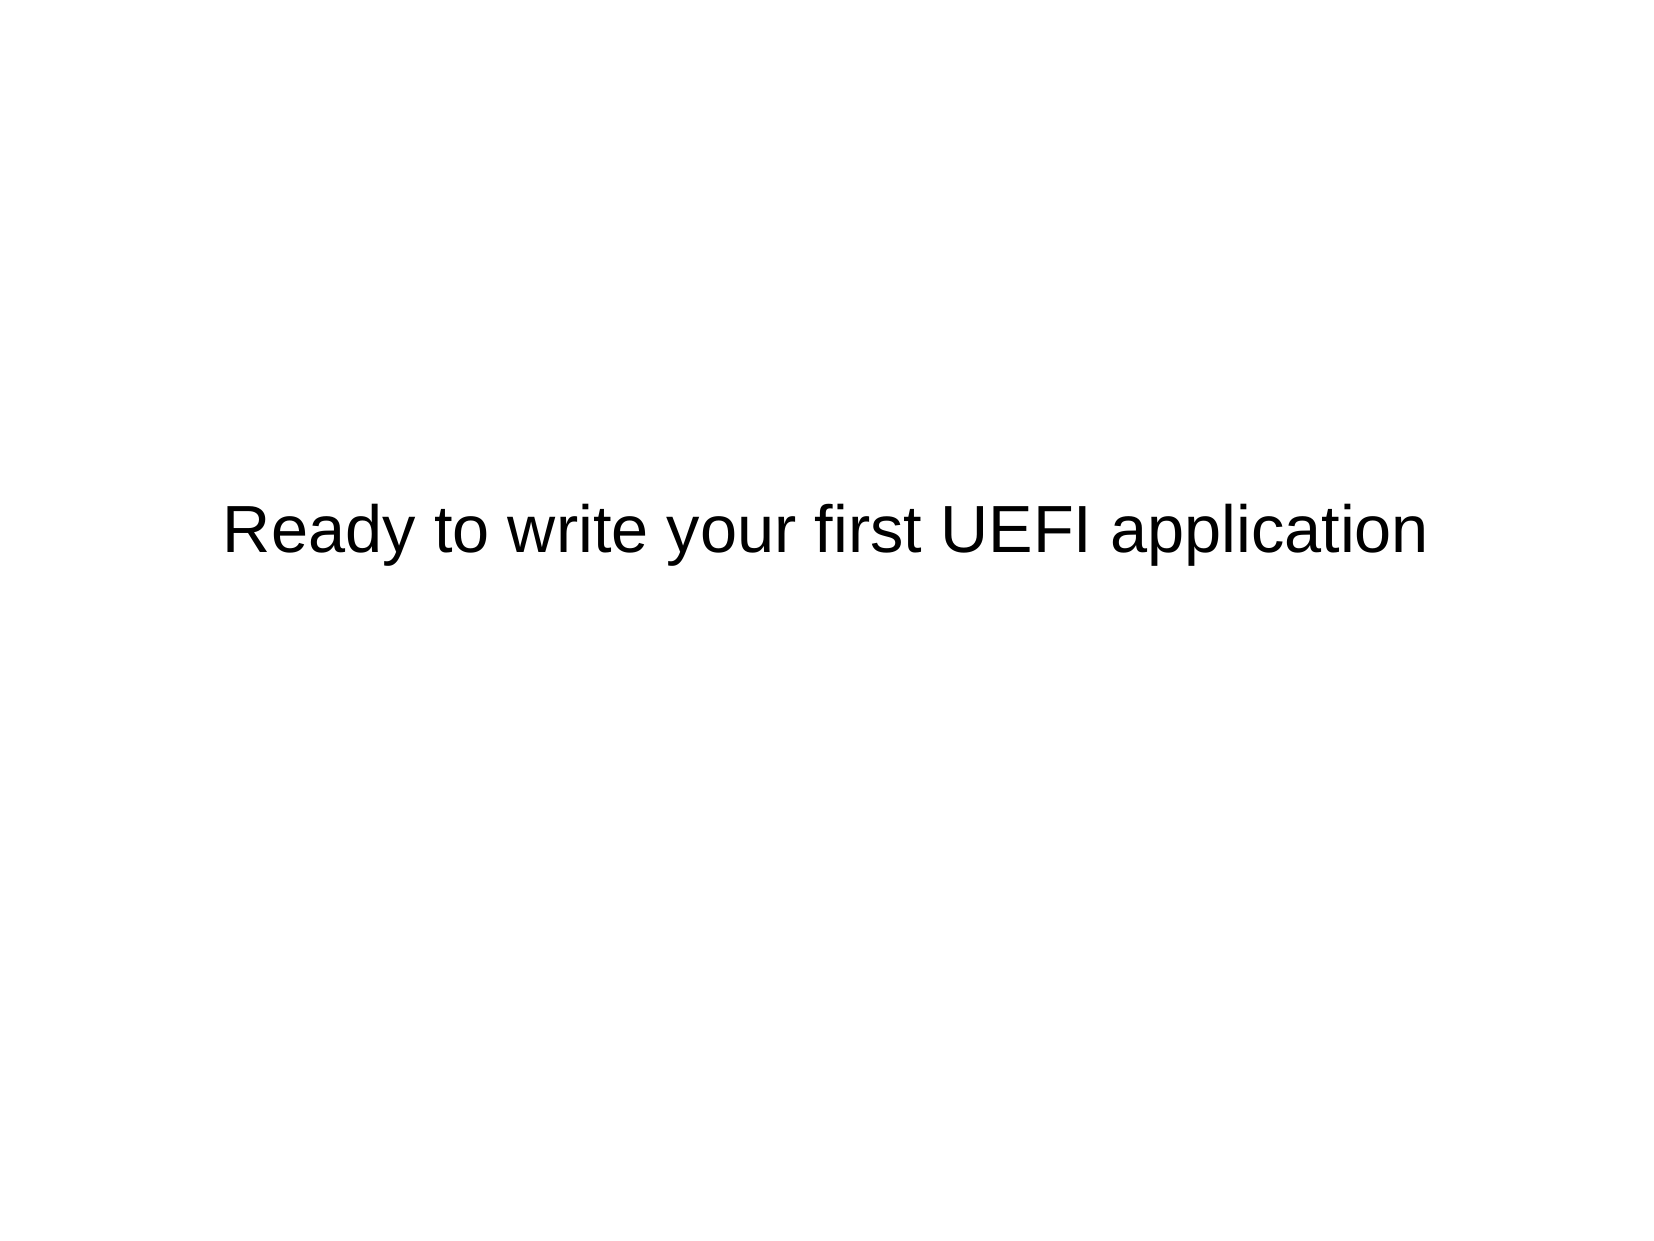

# Ready to write your first UEFI application